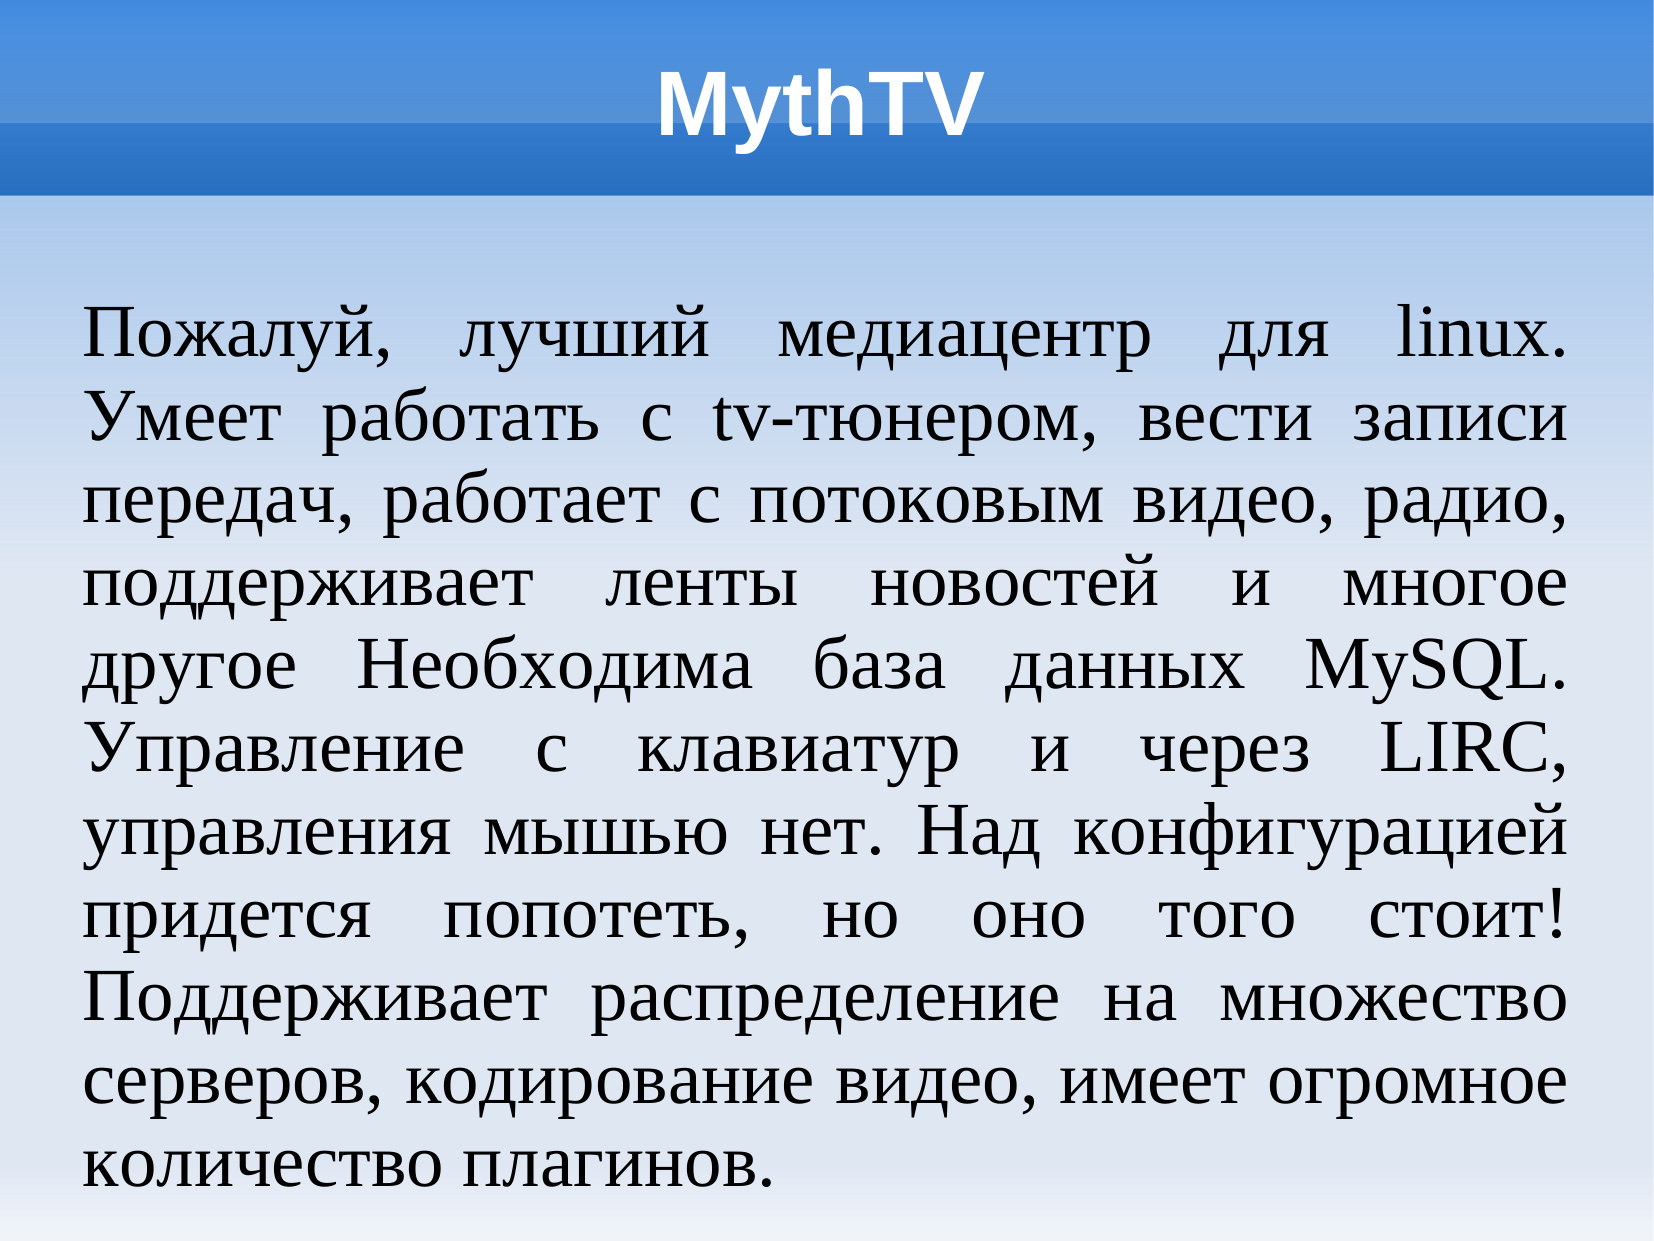

# MythTV
Пожалуй, лучший медиацентр для linux. Умеет работать с tv-тюнером, вести записи передач, работает с потоковым видео, радио, поддерживает ленты новостей и многое другое Необходима база данных MySQL. Управление с клавиатур и через LIRC, управления мышью нет. Над конфигурацией придется попотеть, но оно того стоит! Поддерживает распределение на множество серверов, кодирование видео, имеет огромное количество плагинов.